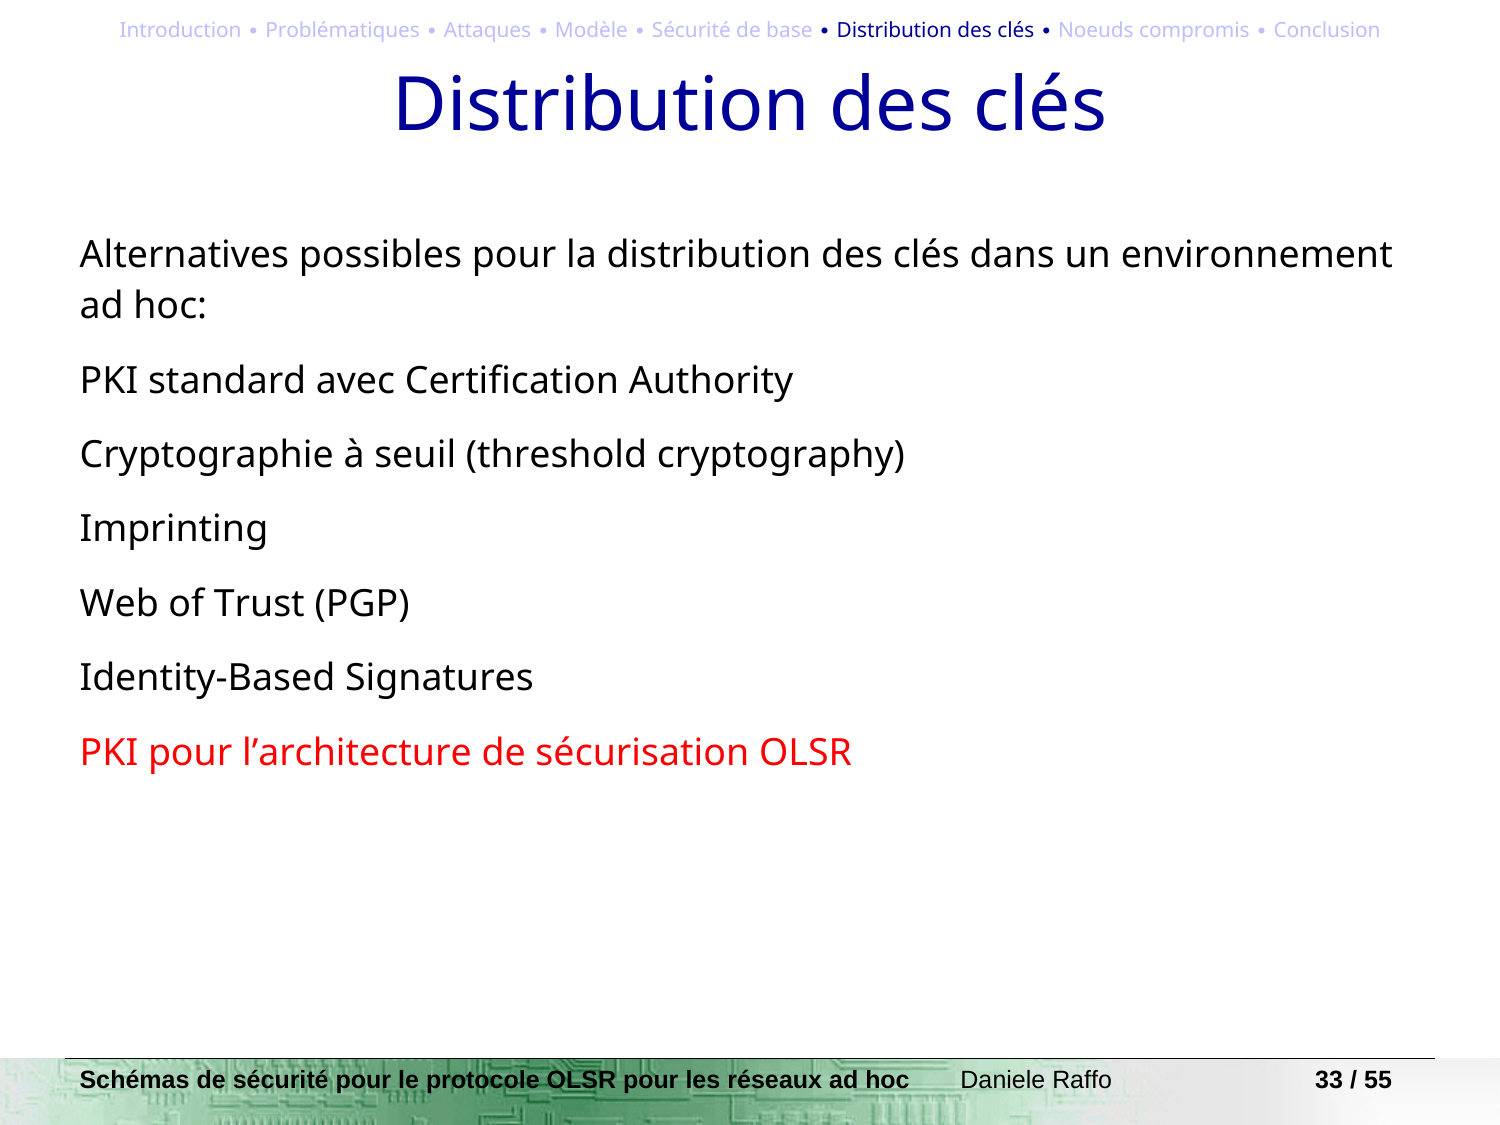

Introduction ∙ Problématiques ∙ Attaques ∙ Modèle ∙ Sécurité de base ∙ Distribution des clés ∙ Noeuds compromis ∙ Conclusion
Distribution des clés
Alternatives possibles pour la distribution des clés dans un environnement ad hoc:
PKI standard avec Certification Authority
Cryptographie à seuil (threshold cryptography)
Imprinting
Web of Trust (PGP)
Identity-Based Signatures
PKI pour l’architecture de sécurisation OLSR
33
Schémas de sécurité pour le protocole OLSR pour les réseaux ad hoc Daniele Raffo